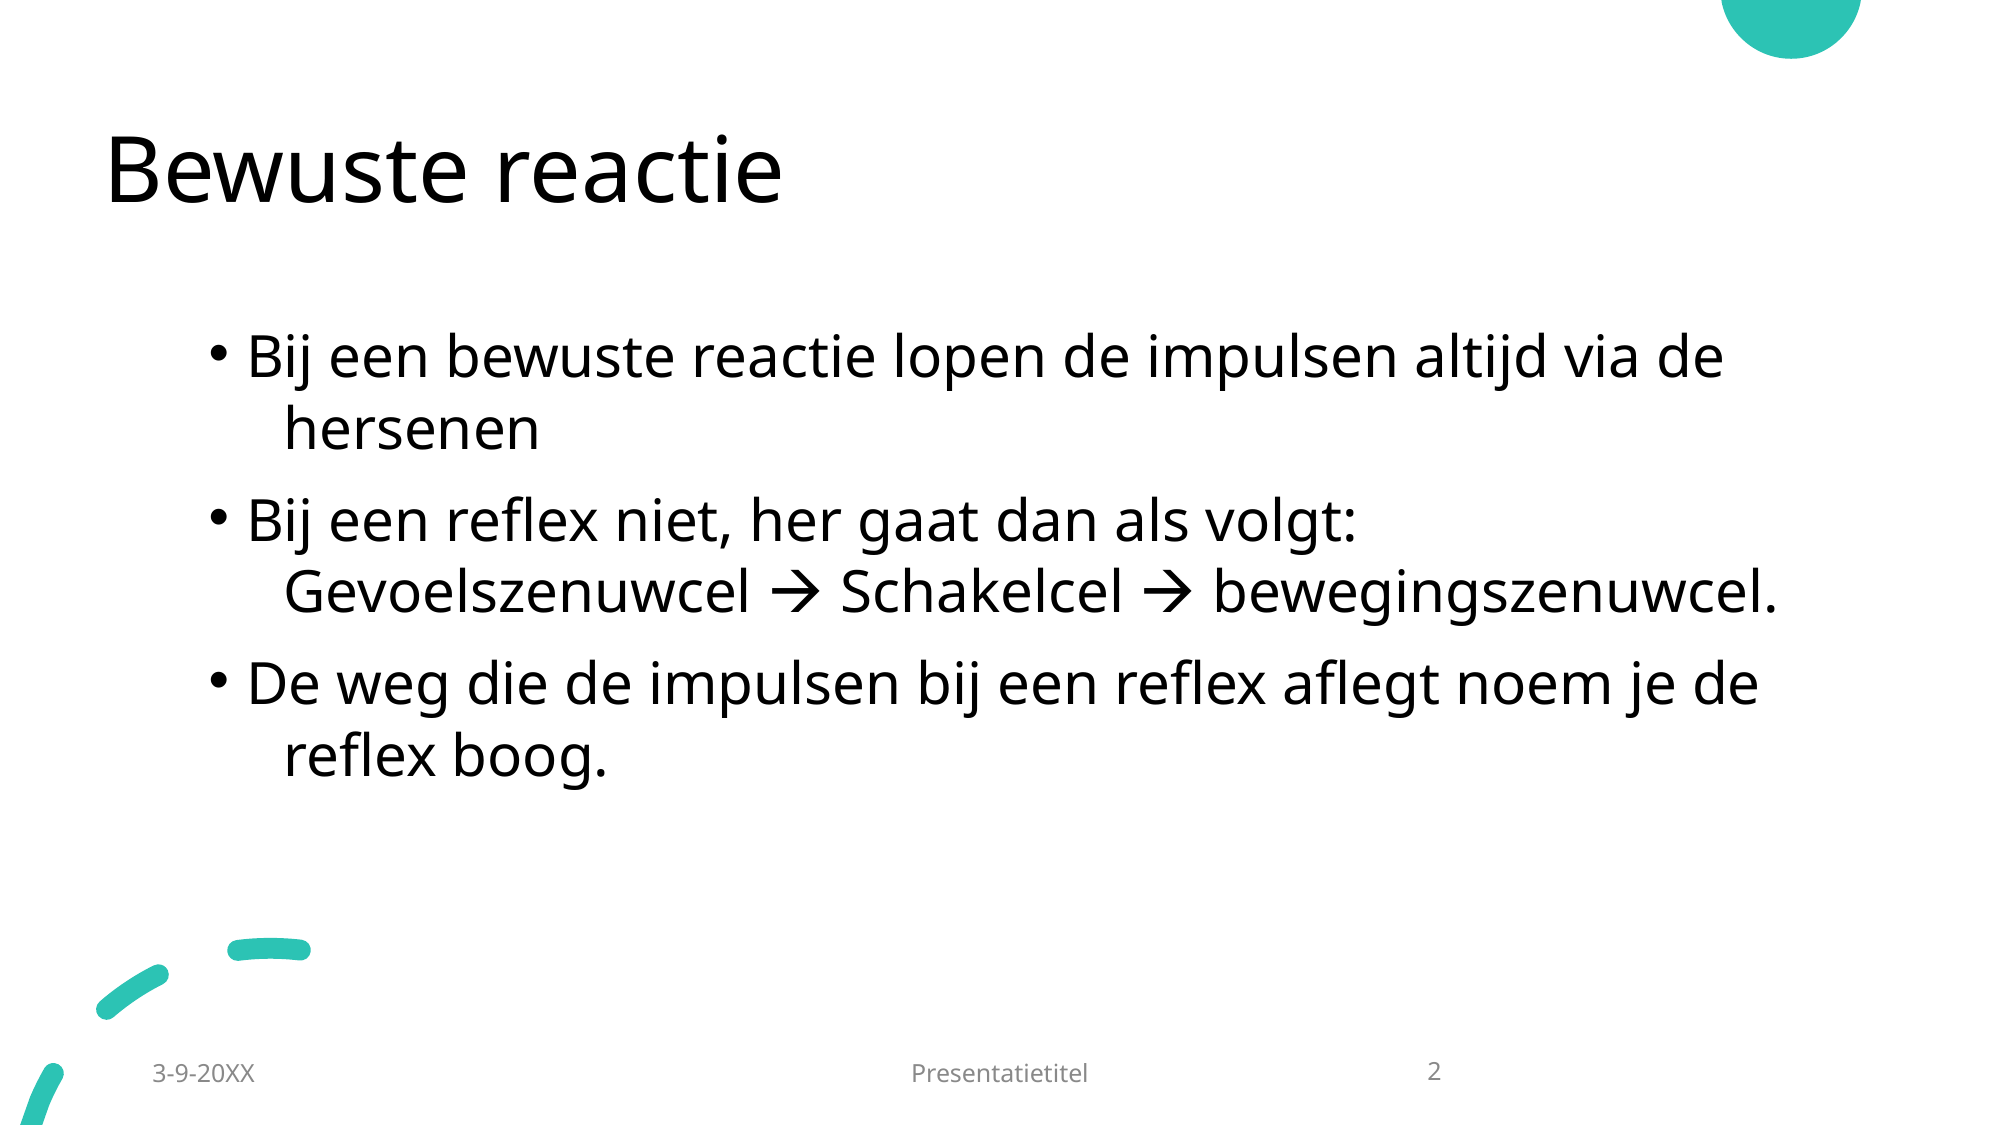

# Bewuste reactie
Bij een bewuste reactie lopen de impulsen altijd via de hersenen
Bij een reflex niet, her gaat dan als volgt: Gevoelszenuwcel  Schakelcel  bewegingszenuwcel.
De weg die de impulsen bij een reflex aflegt noem je de reflex boog.
3-9-20XX
Presentatietitel
2